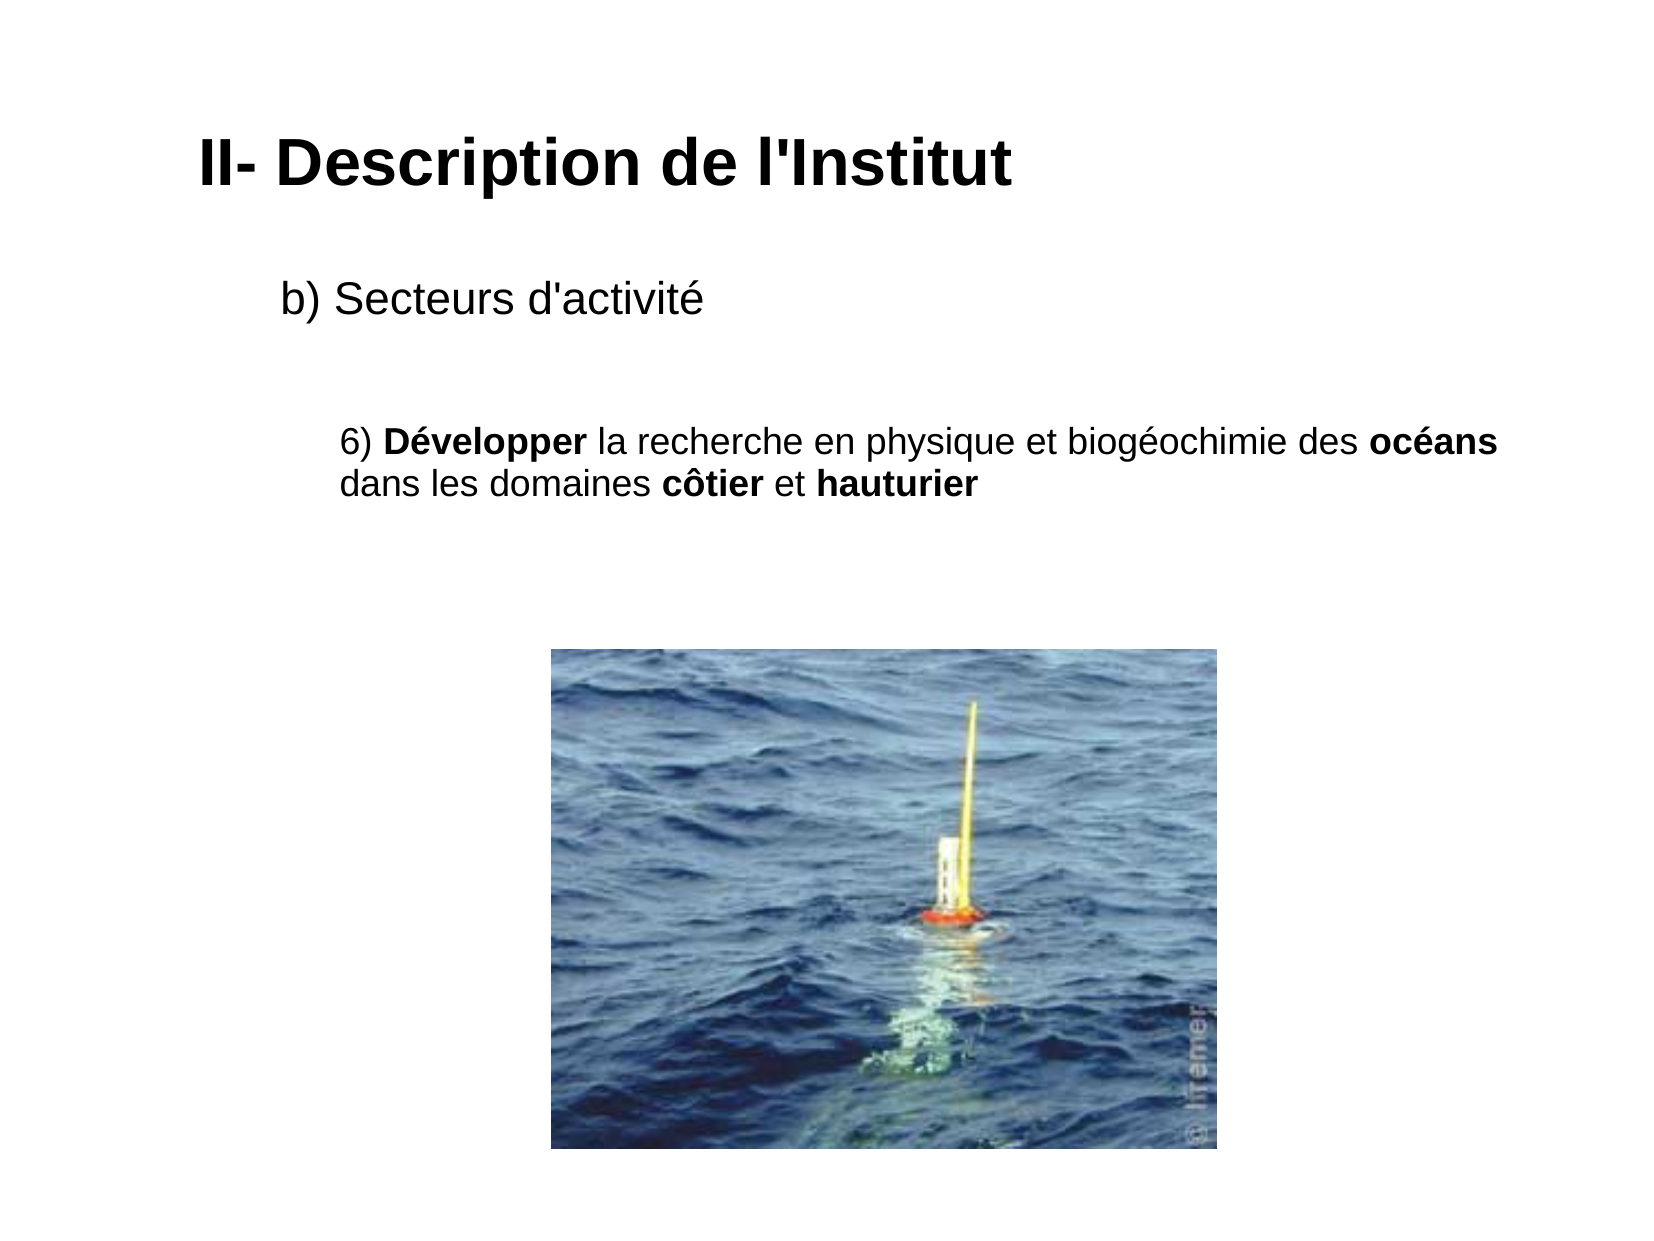

II- Description de l'Institut
b) Secteurs d'activité
6) Développer la recherche en physique et biogéochimie des océans dans les domaines côtier et hauturier